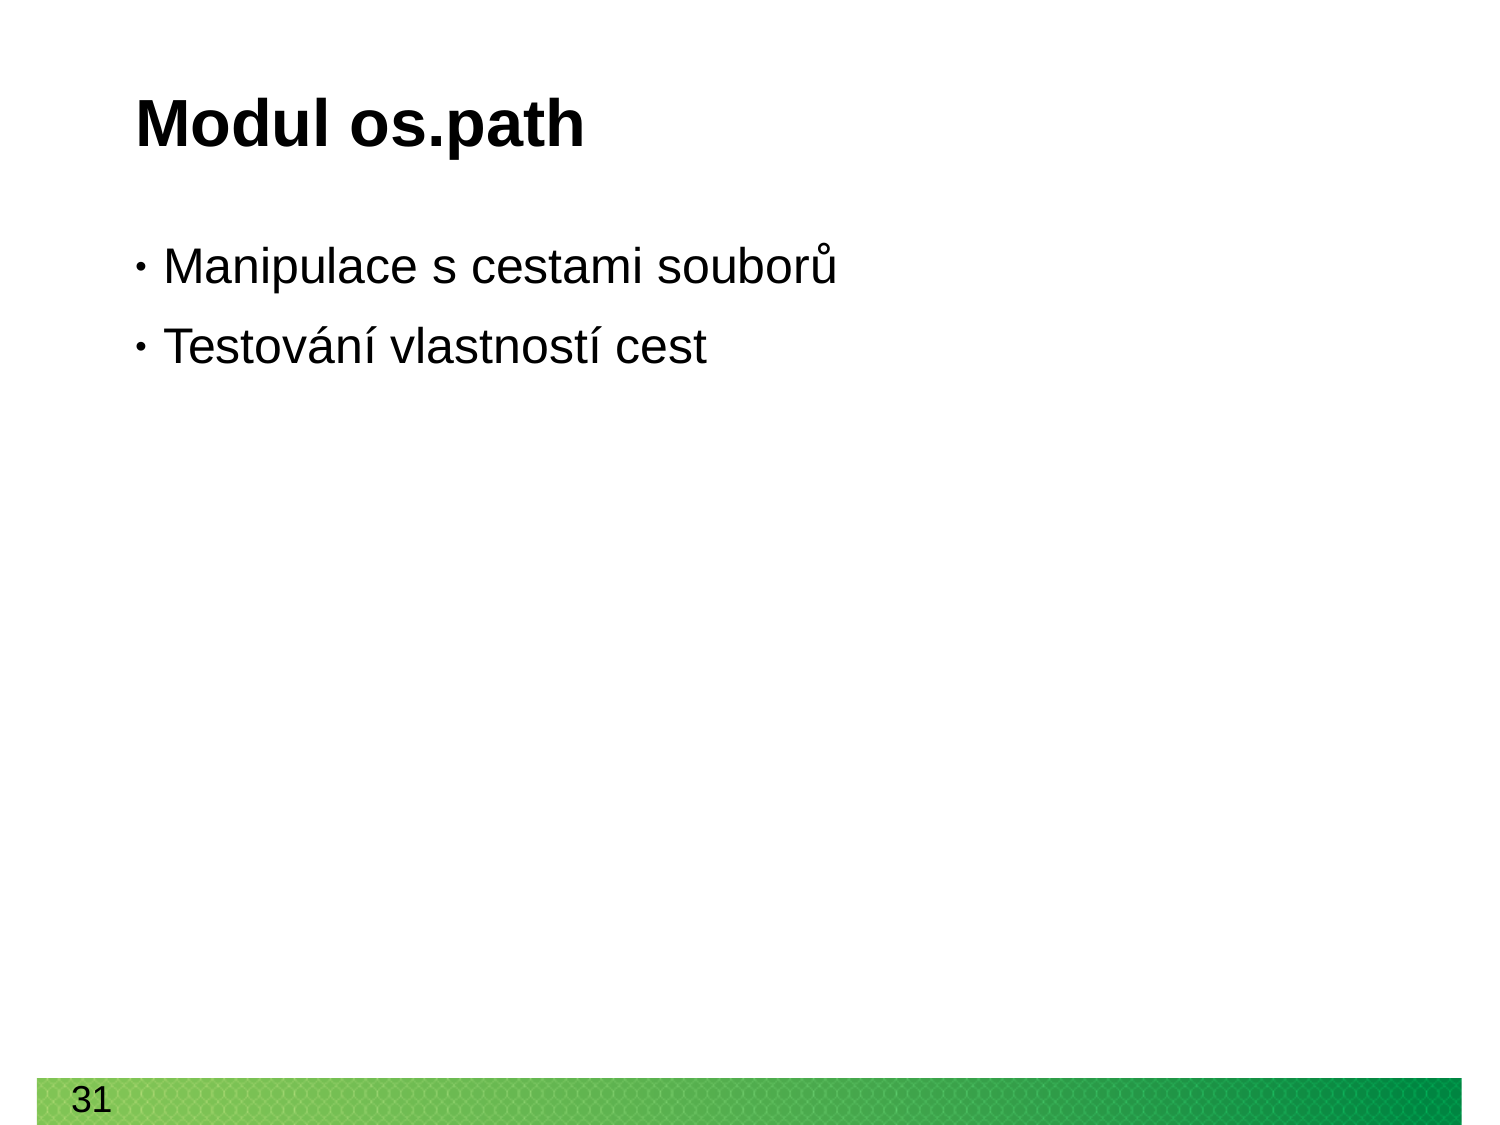

# Modul os.path
Manipulace s cestami souborů
Testování vlastností cest